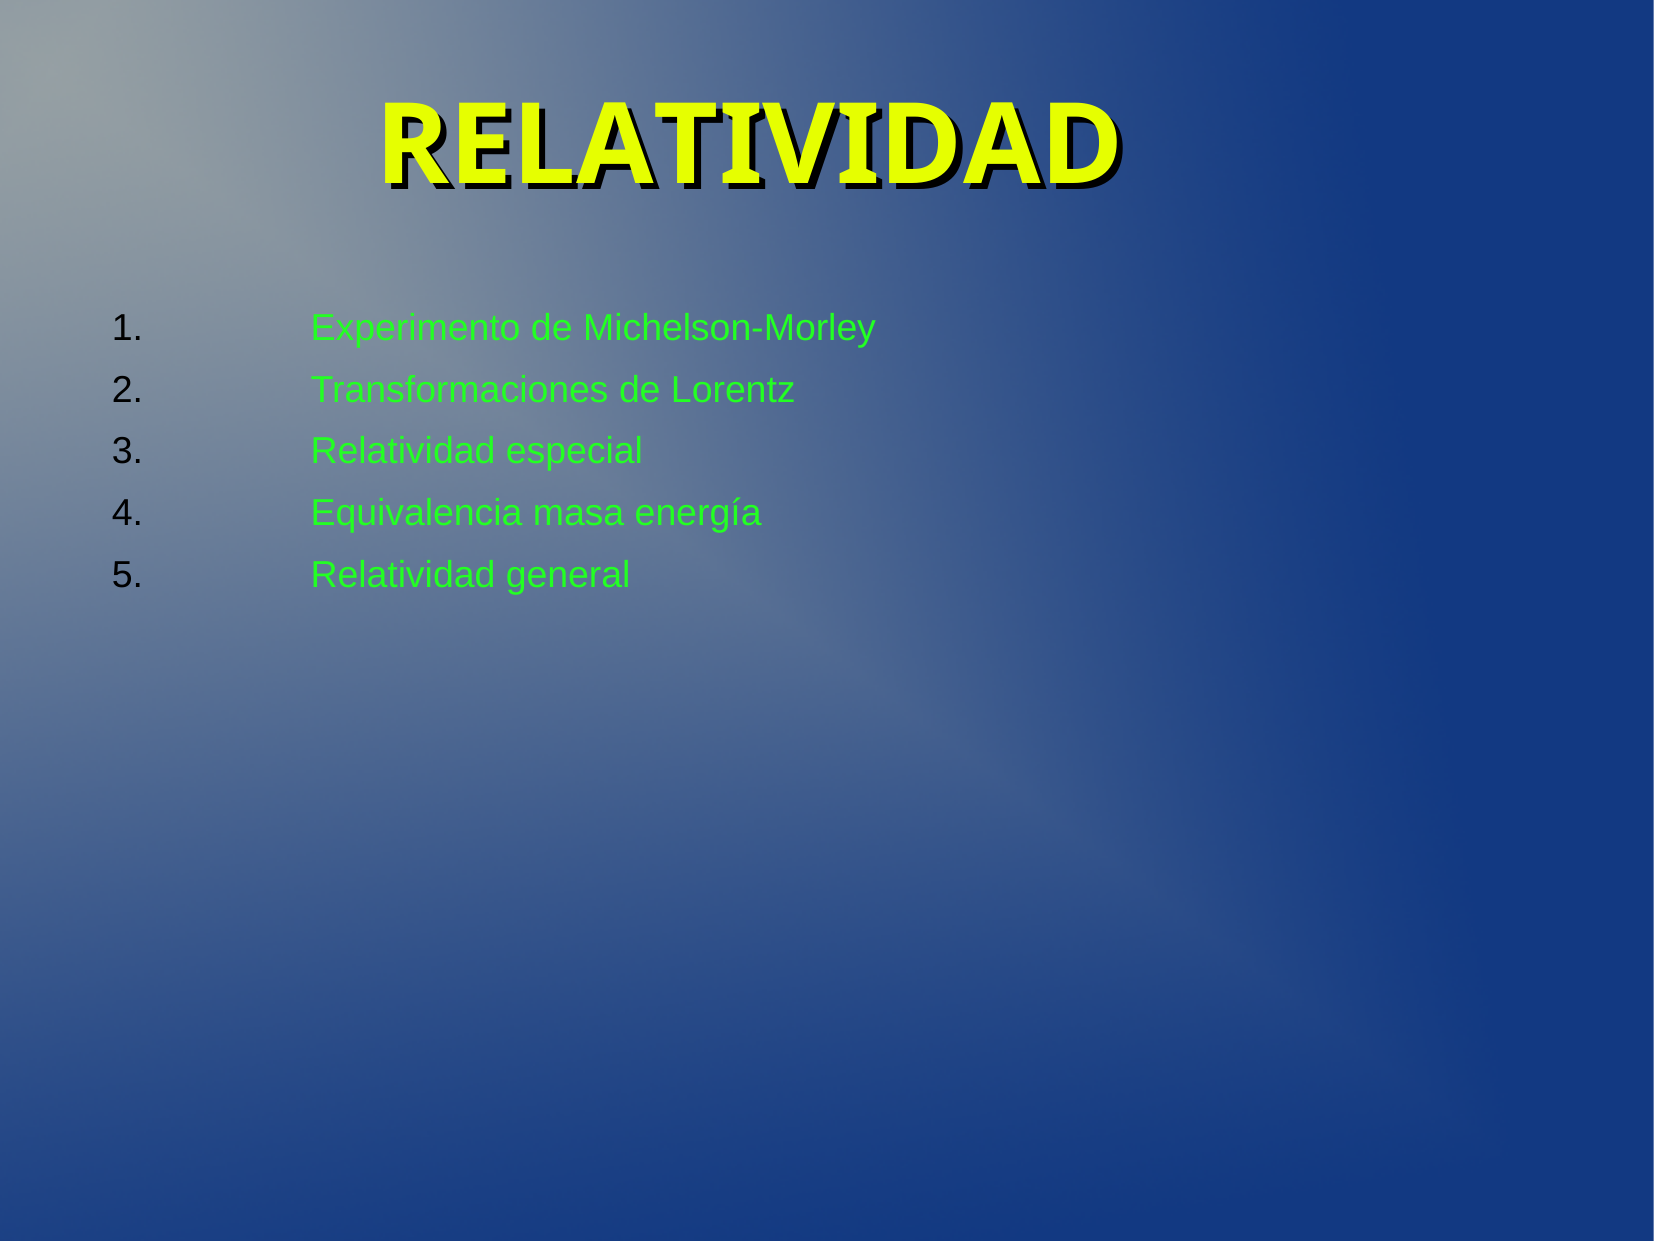

# RELATIVIDAD
Experimento de Michelson-Morley
Transformaciones de Lorentz
Relatividad especial
Equivalencia masa energía
Relatividad general